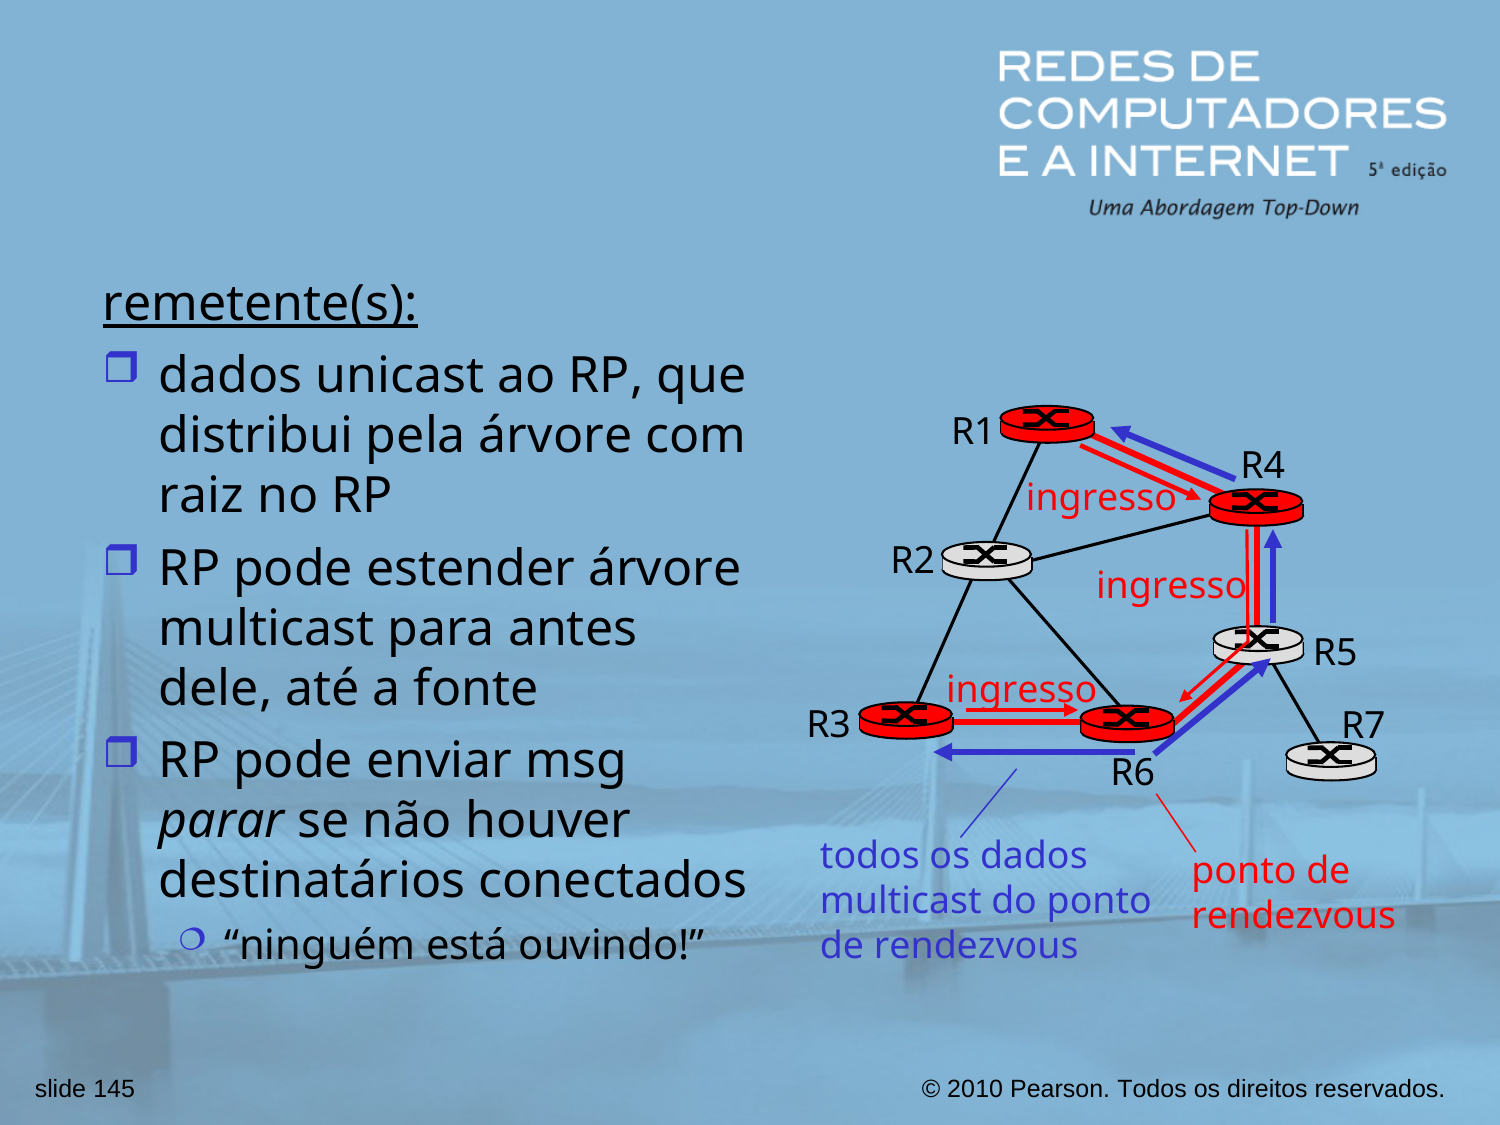

# remetente(s):
dados unicast ao RP, que distribui pela árvore com raiz no RP
RP pode estender árvore multicast para antes dele, até a fonte
RP pode enviar msg parar se não houver destinatários conectados
“ninguém está ouvindo!”
R1
R4
ingresso
R2
ingresso
R5
ingresso
R3
R7
R6
todos os dados
multicast do ponto
de rendezvous
ponto de
rendezvous